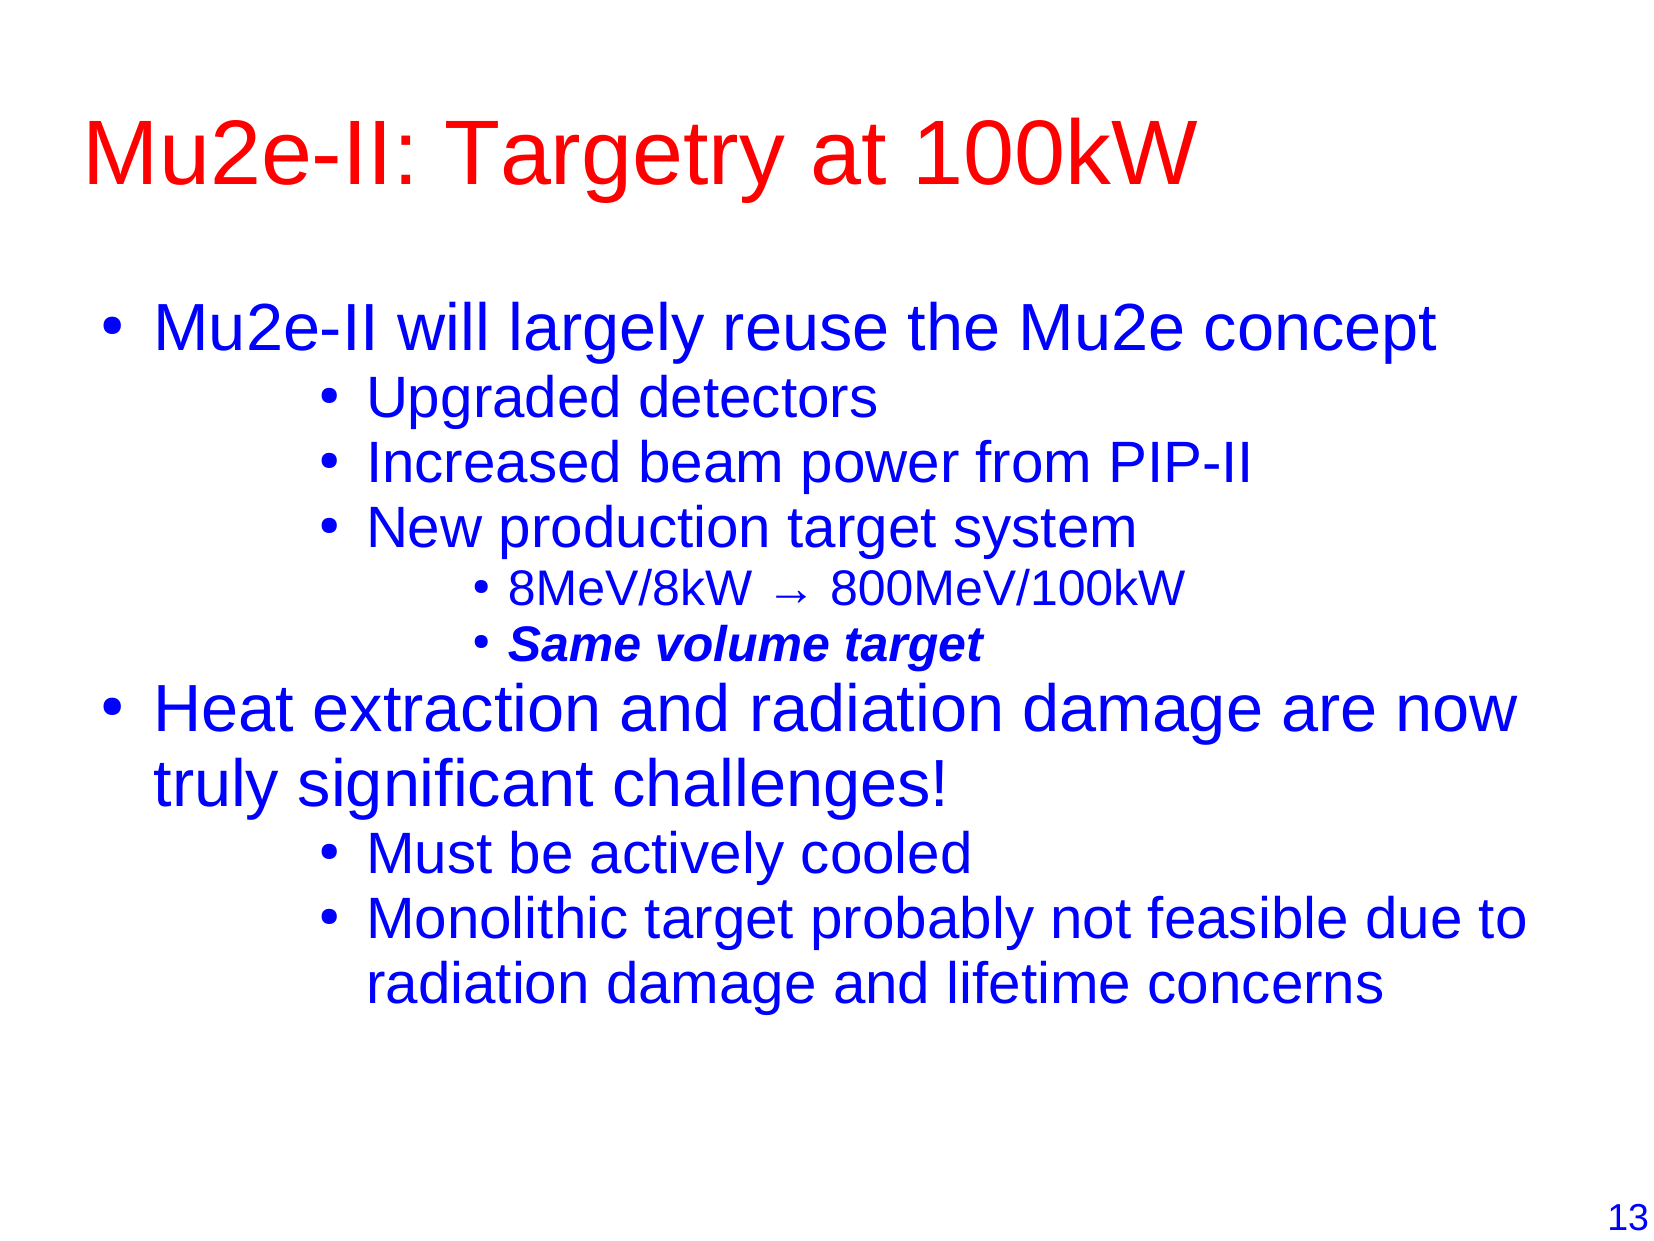

# Mu2e-II: Targetry at 100kW
Mu2e-II will largely reuse the Mu2e concept
Upgraded detectors
Increased beam power from PIP-II
New production target system
8MeV/8kW → 800MeV/100kW
Same volume target
Heat extraction and radiation damage are now truly significant challenges!
Must be actively cooled
Monolithic target probably not feasible due to radiation damage and lifetime concerns